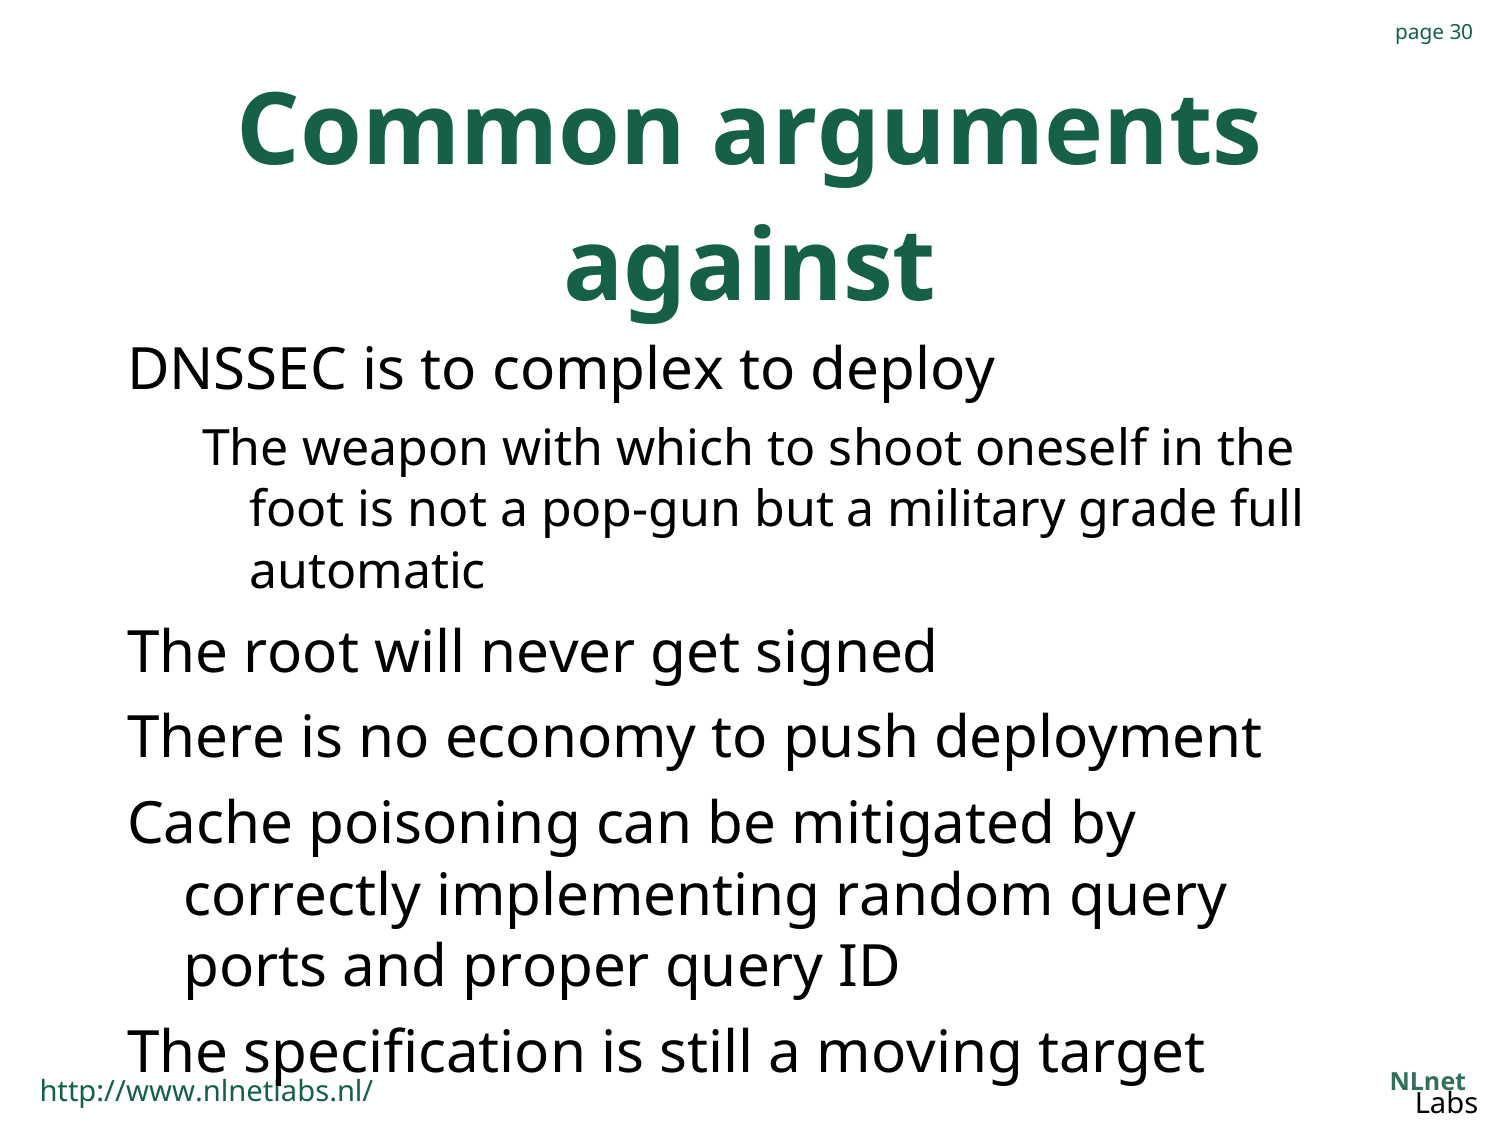

# Common arguments against
DNSSEC is to complex to deploy
The weapon with which to shoot oneself in the foot is not a pop-gun but a military grade full automatic
The root will never get signed
There is no economy to push deployment
Cache poisoning can be mitigated by correctly implementing random query ports and proper query ID
The specification is still a moving target